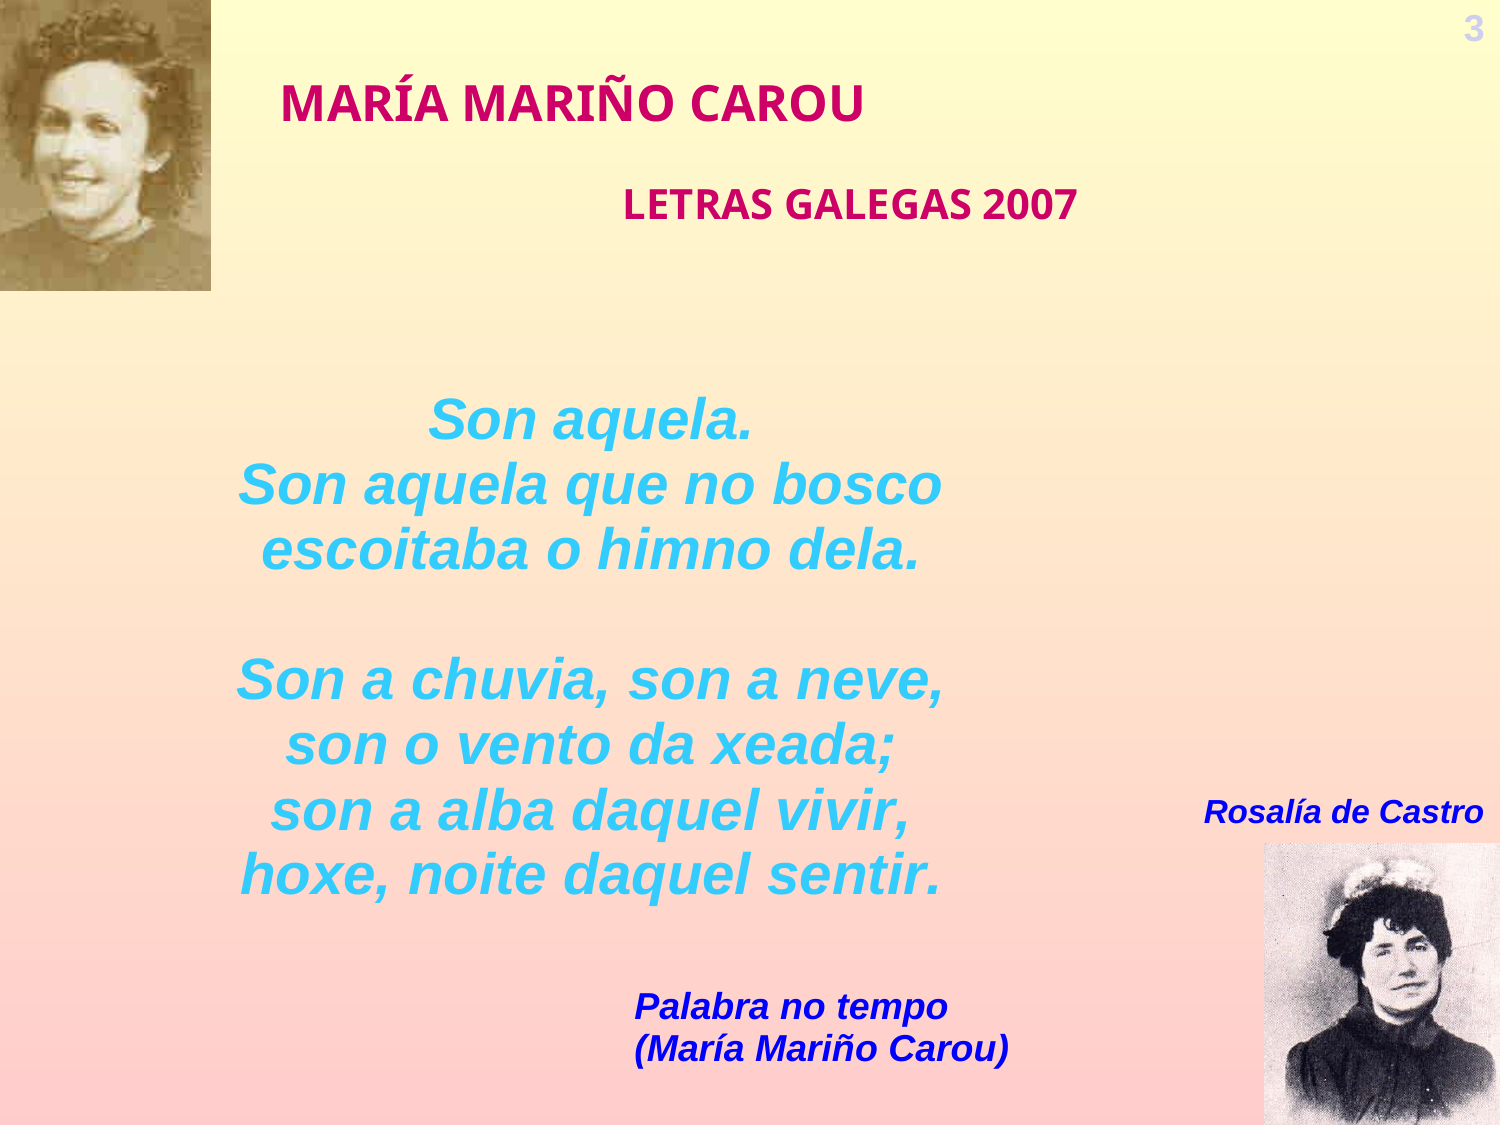

3
MARÍA MARIÑO CAROU
LETRAS GALEGAS 2007
Son aquela.
Son aquela que no bosco
escoitaba o himno dela.
Son a chuvia, son a neve,
son o vento da xeada;
son a alba daquel vivir,
hoxe, noite daquel sentir.
Rosalía de Castro
Palabra no tempo
(María Mariño Carou)